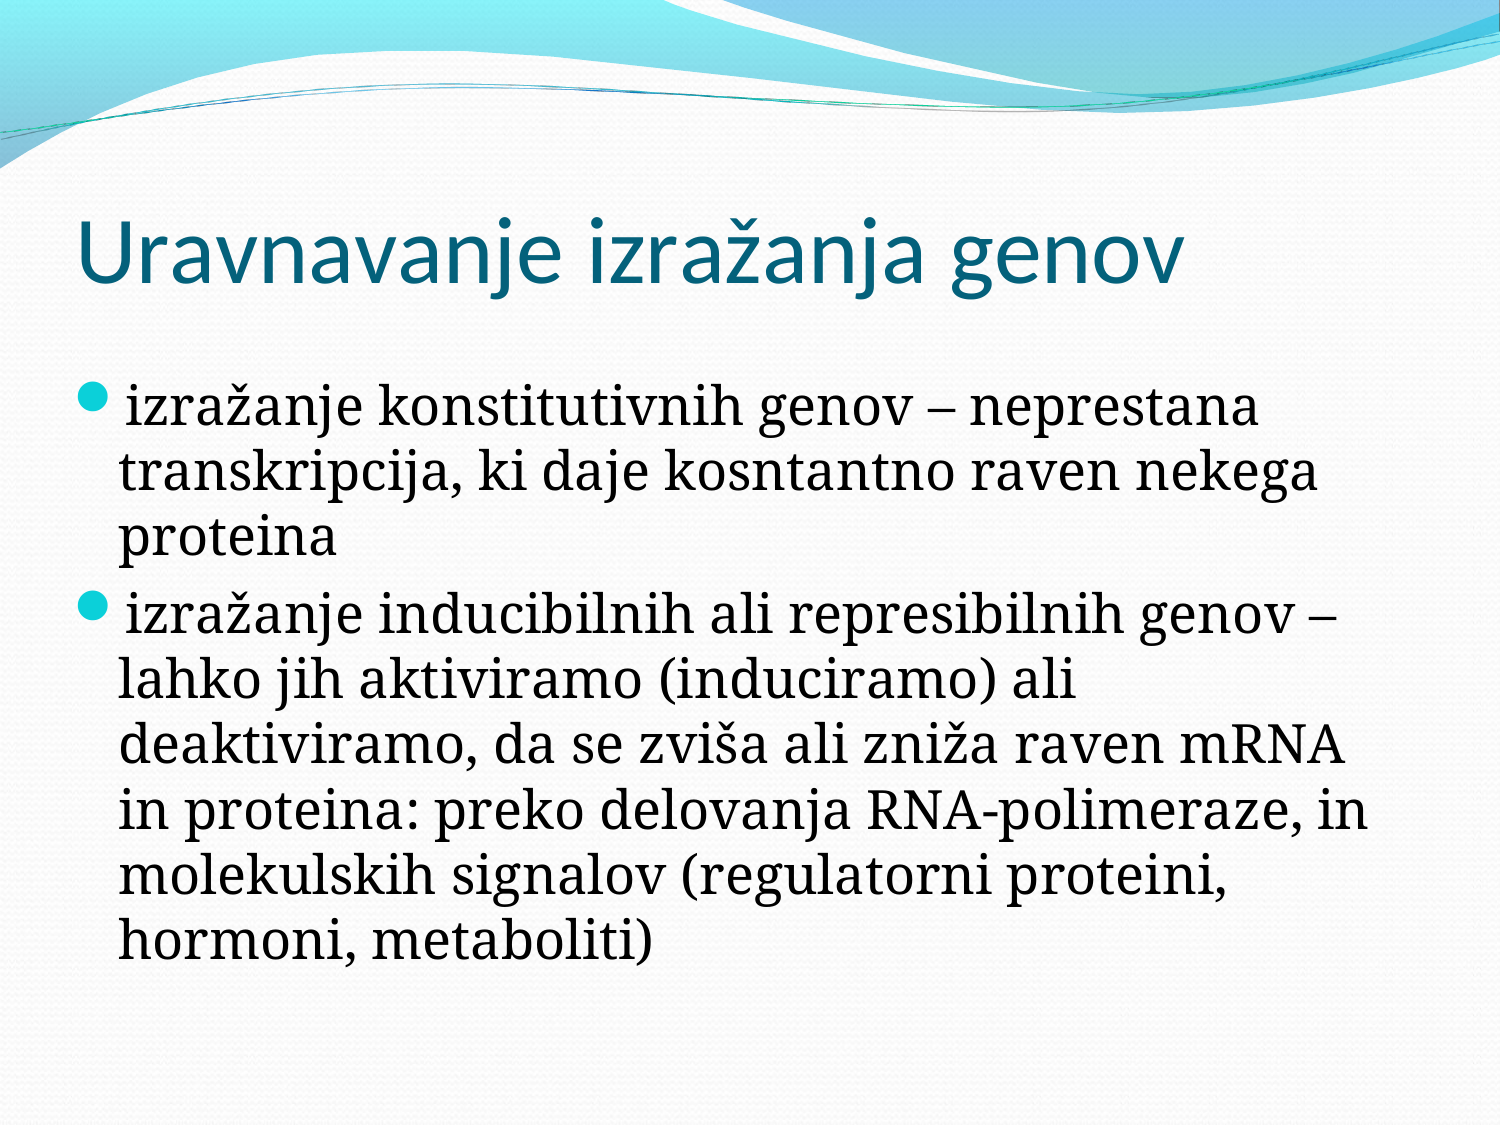

# Uravnavanje izražanja genov
izražanje konstitutivnih genov – neprestana transkripcija, ki daje kosntantno raven nekega proteina
izražanje inducibilnih ali represibilnih genov – lahko jih aktiviramo (induciramo) ali deaktiviramo, da se zviša ali zniža raven mRNA in proteina: preko delovanja RNA-polimeraze, in molekulskih signalov (regulatorni proteini, hormoni, metaboliti)